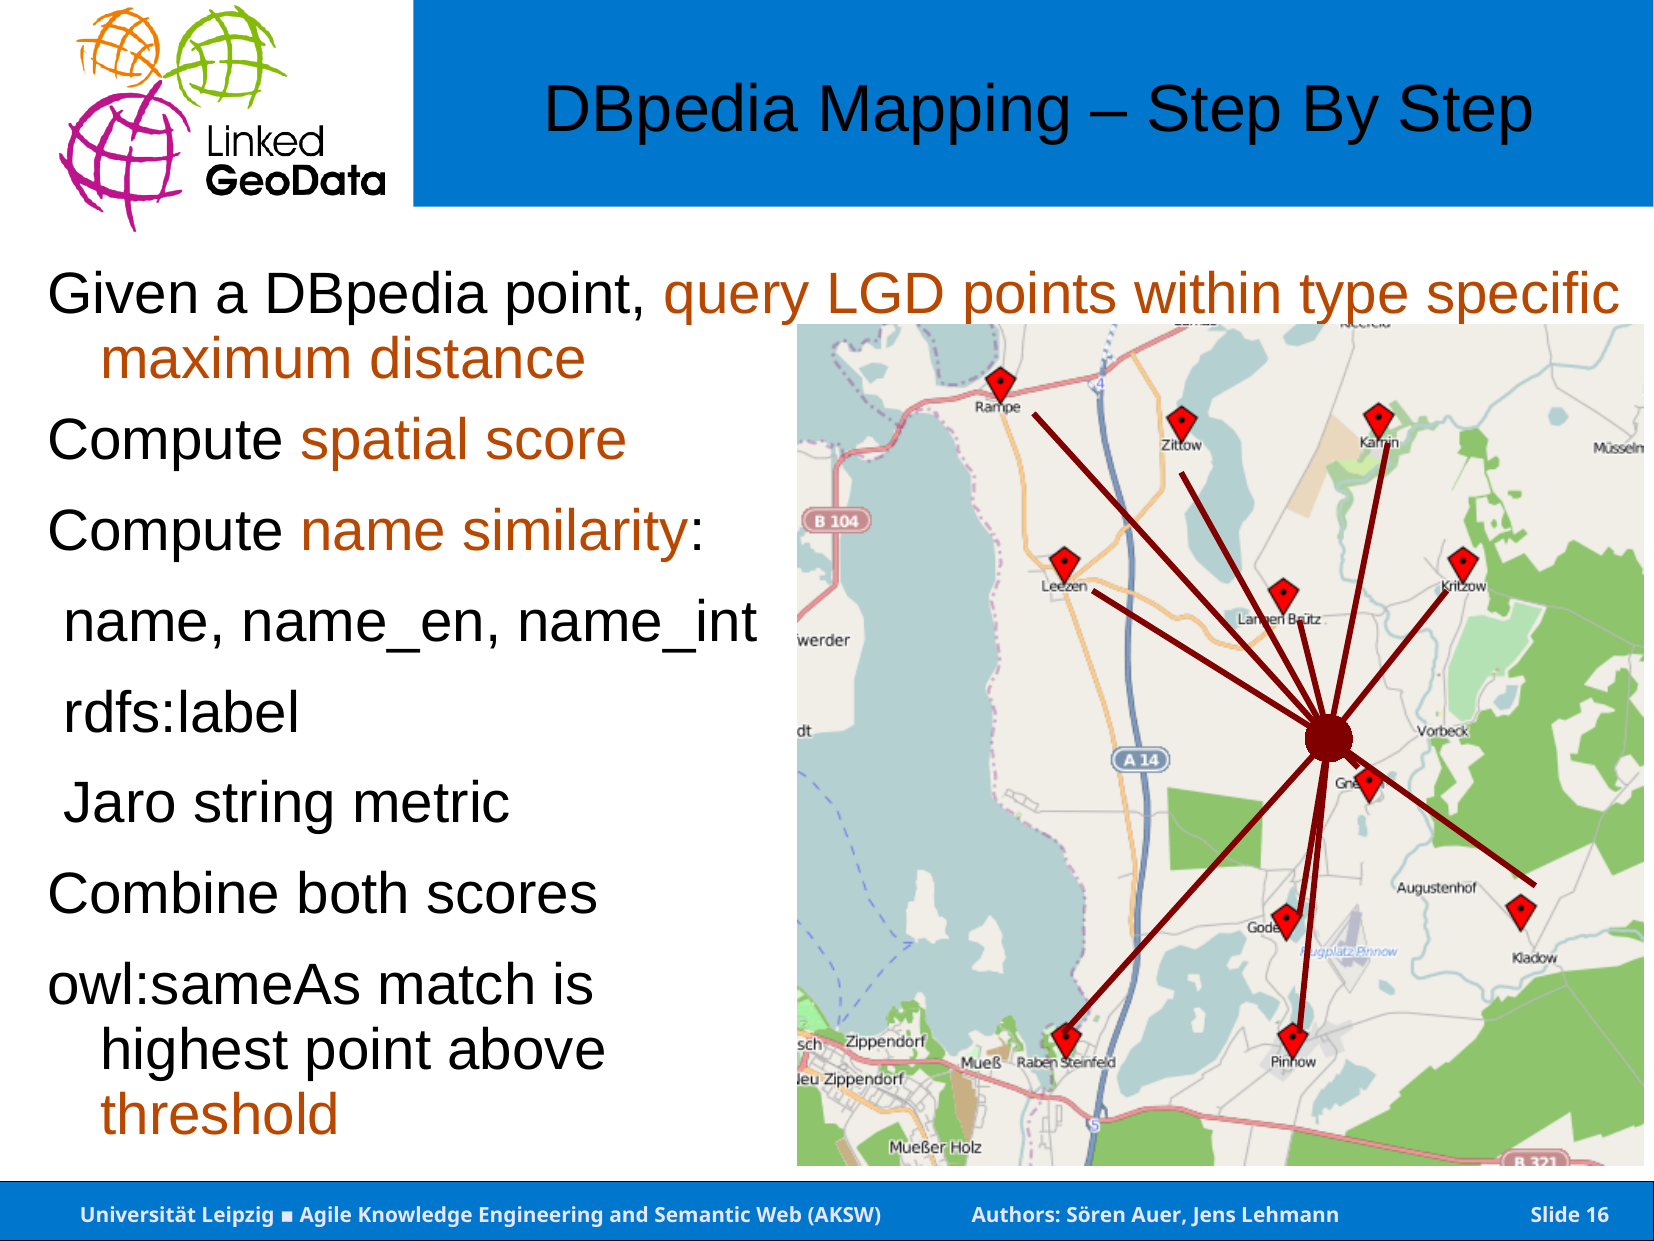

# DBpedia Mapping – Step By Step
Given a DBpedia point, query LGD points within type specific maximum distance
Compute spatial score
Compute name similarity:
 name, name_en, name_int
 rdfs:label
 Jaro string metric
Combine both scores
owl:sameAs match is highest point above threshold